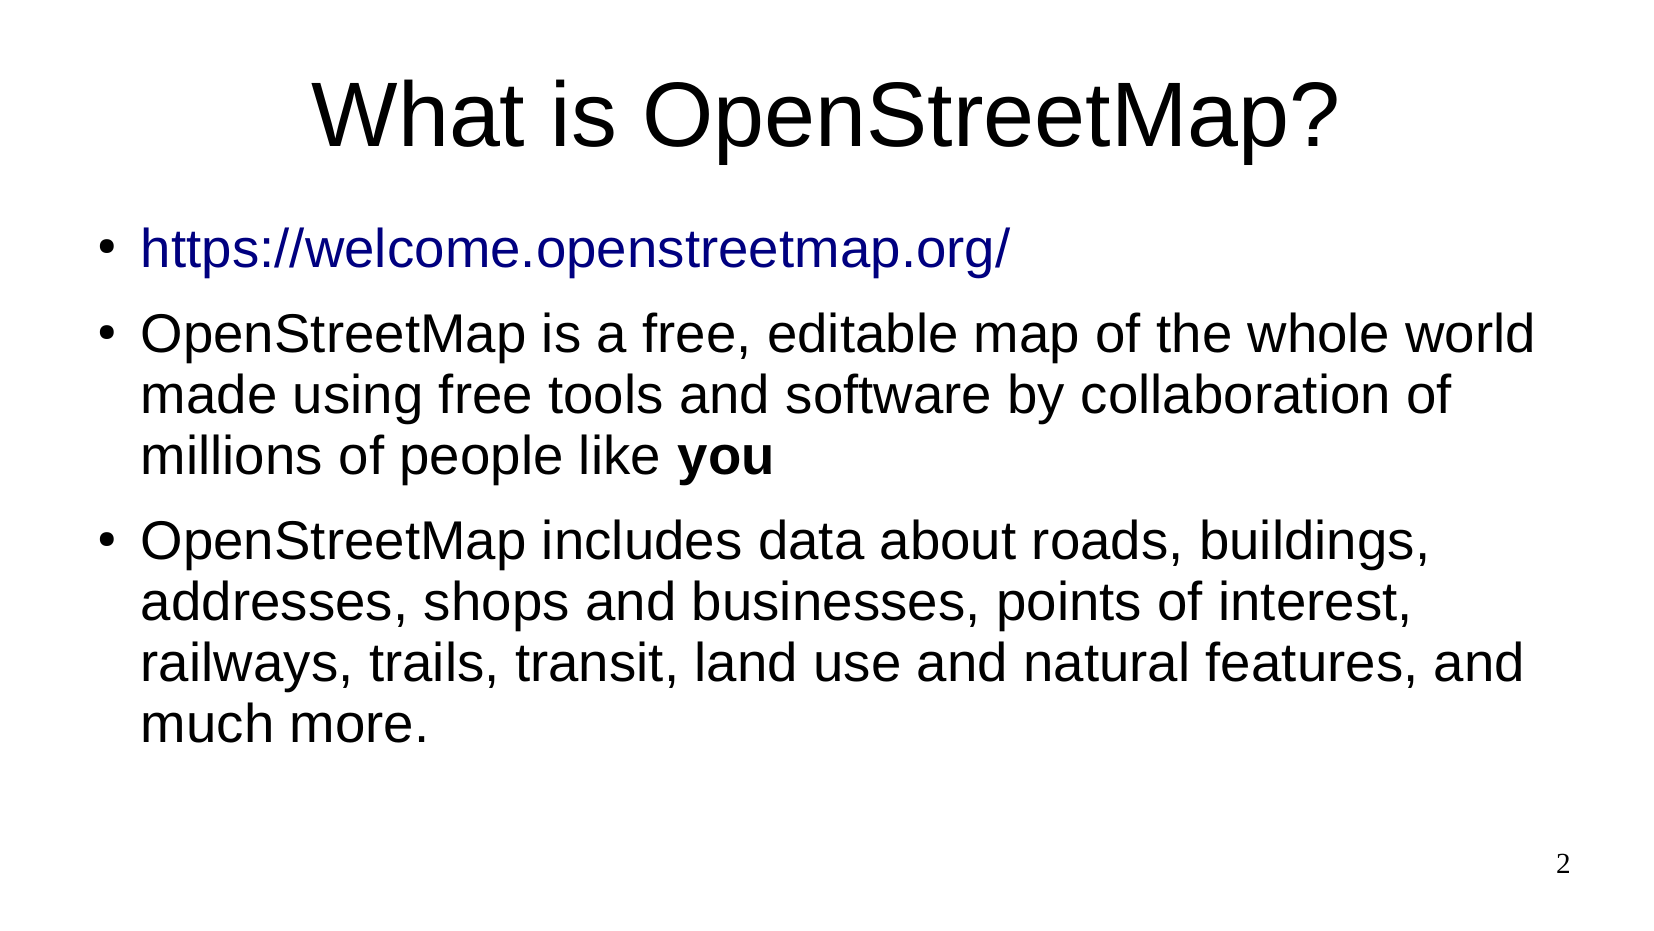

# What is OpenStreetMap?
https://welcome.openstreetmap.org/
OpenStreetMap is a free, editable map of the whole world made using free tools and software by collaboration of millions of people like you
OpenStreetMap includes data about roads, buildings, addresses, shops and businesses, points of interest, railways, trails, transit, land use and natural features, and much more.
2